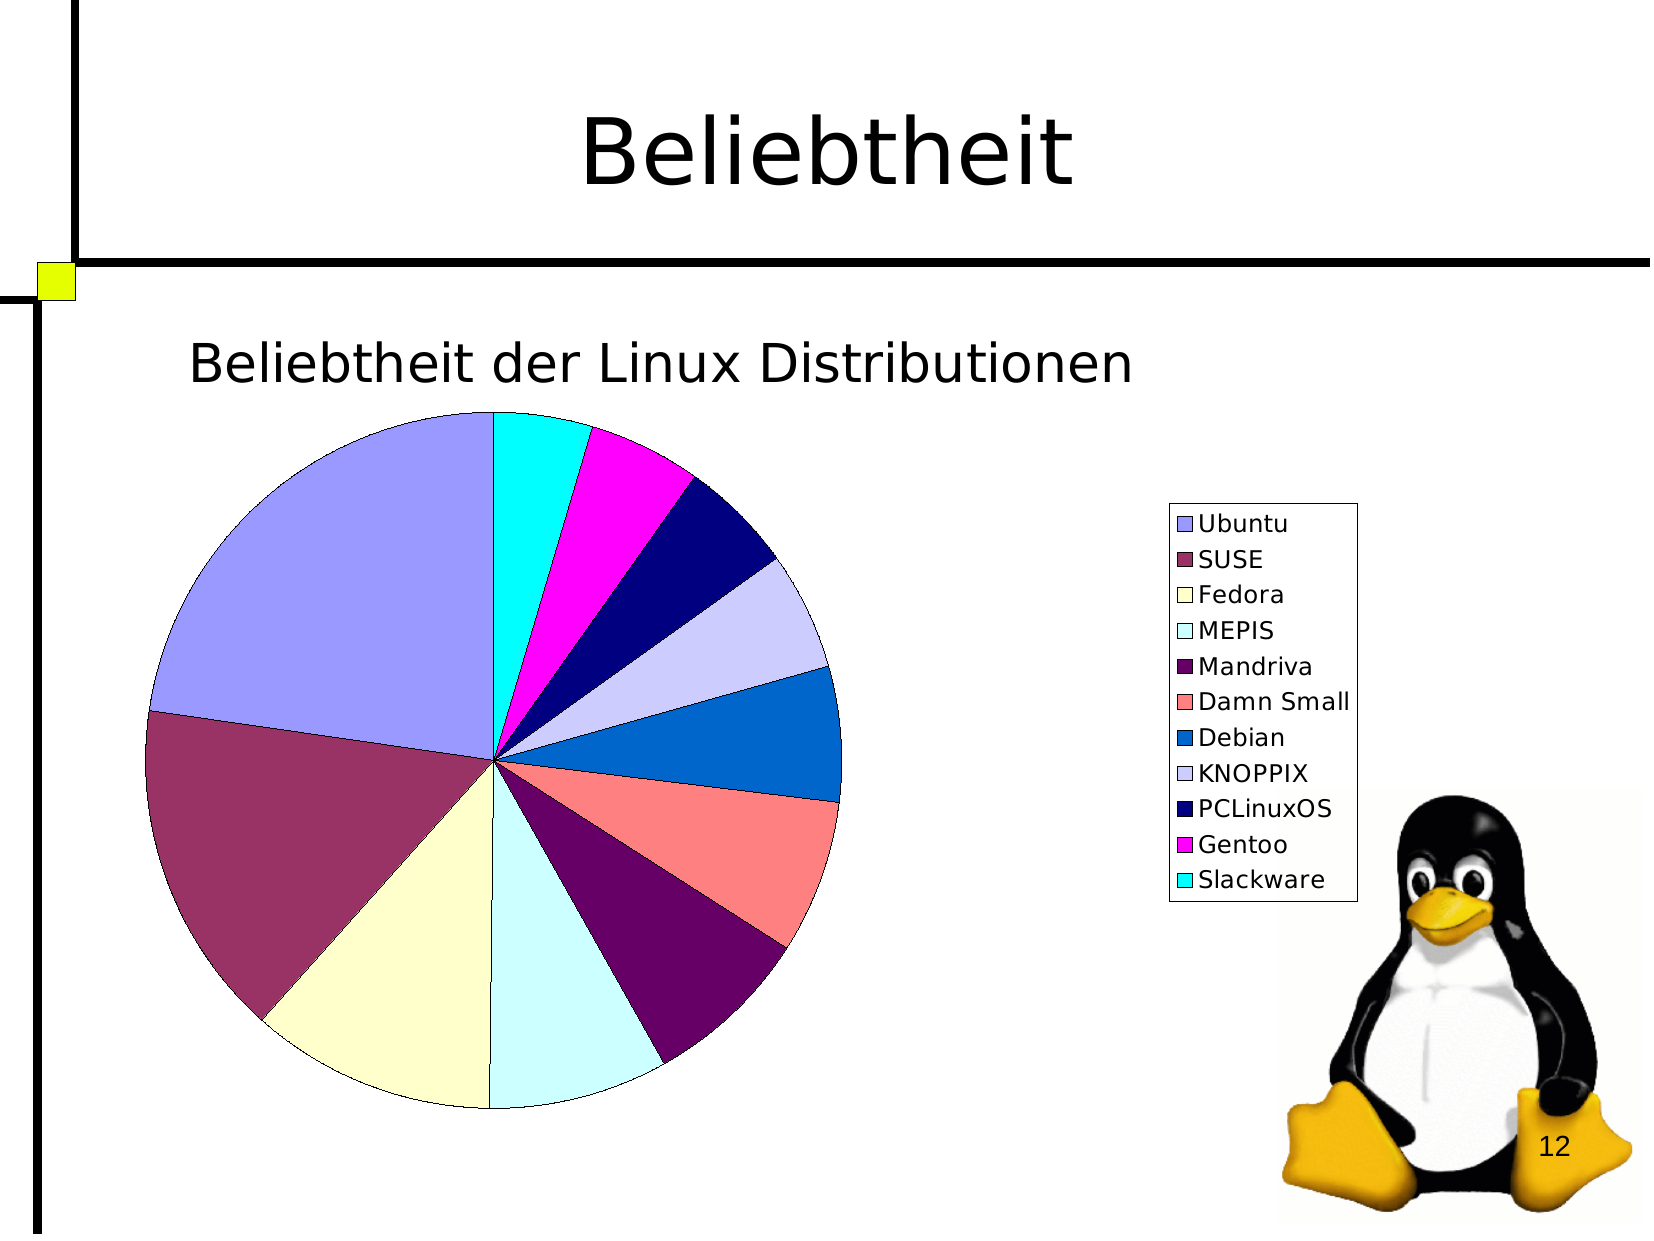

# Beliebtheit
### Chart: Beliebtheit der Linux Distributionen
| Category | Column B |
|---|---|
| Ubuntu | 22.7134390517379 |
| SUSE | 15.6815633509531 |
| Fedora | 11.4127823161941 |
| MEPIS | 8.35335575844946 |
| Mandriva | 7.78471888515137 |
| Damn Small | 7.11997437129585 |
| Debian | 6.30305942655775 |
| KNOPPIX | 5.51017139195899 |
| PCLinuxOS | 5.31795611084415 |
| Gentoo | 5.22184847028672 |
| Slackware | 4.58113086657056 |12